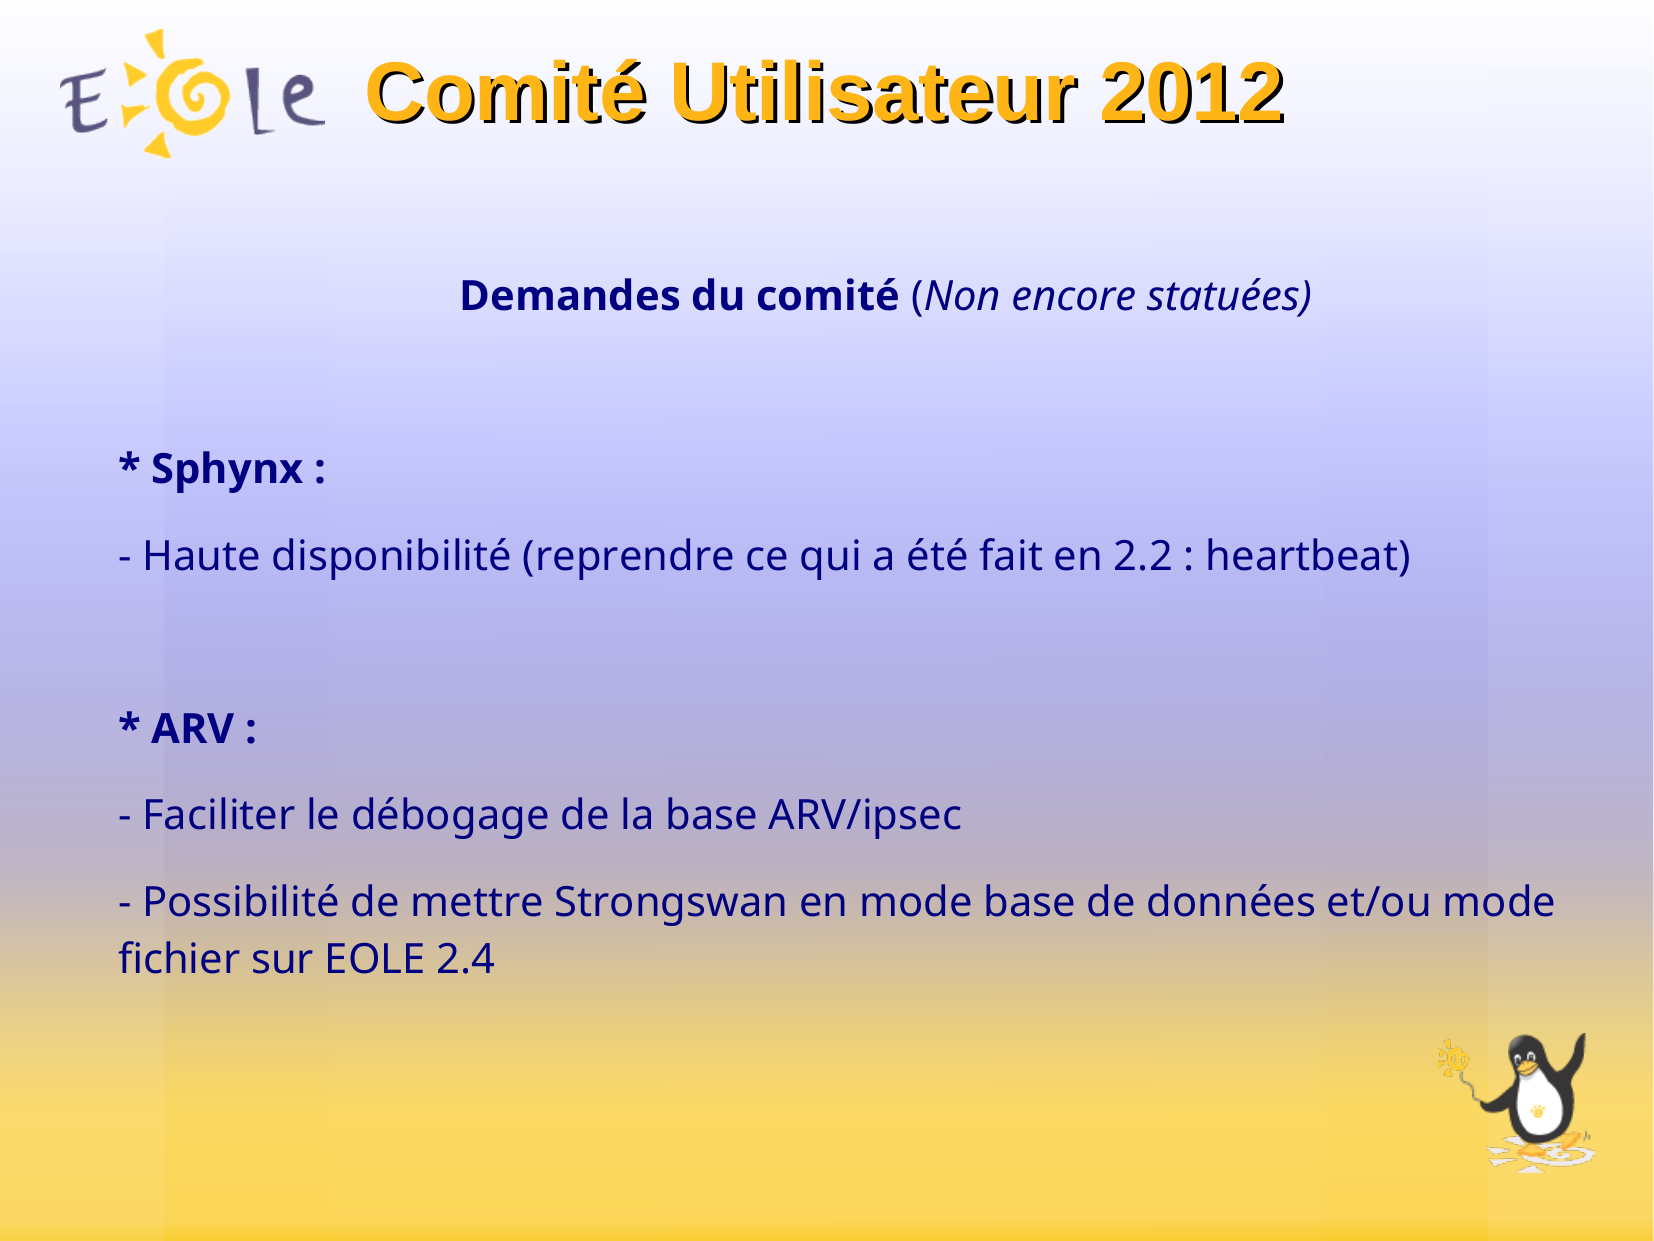

# Comité Utilisateur 2012
Demandes du comité (Non encore statuées)
* Sphynx :
- Haute disponibilité (reprendre ce qui a été fait en 2.2 : heartbeat)
* ARV :
- Faciliter le débogage de la base ARV/ipsec
- Possibilité de mettre Strongswan en mode base de données et/ou mode fichier sur EOLE 2.4
Voir présentation spécifique pour les adaptations déjà réalisées